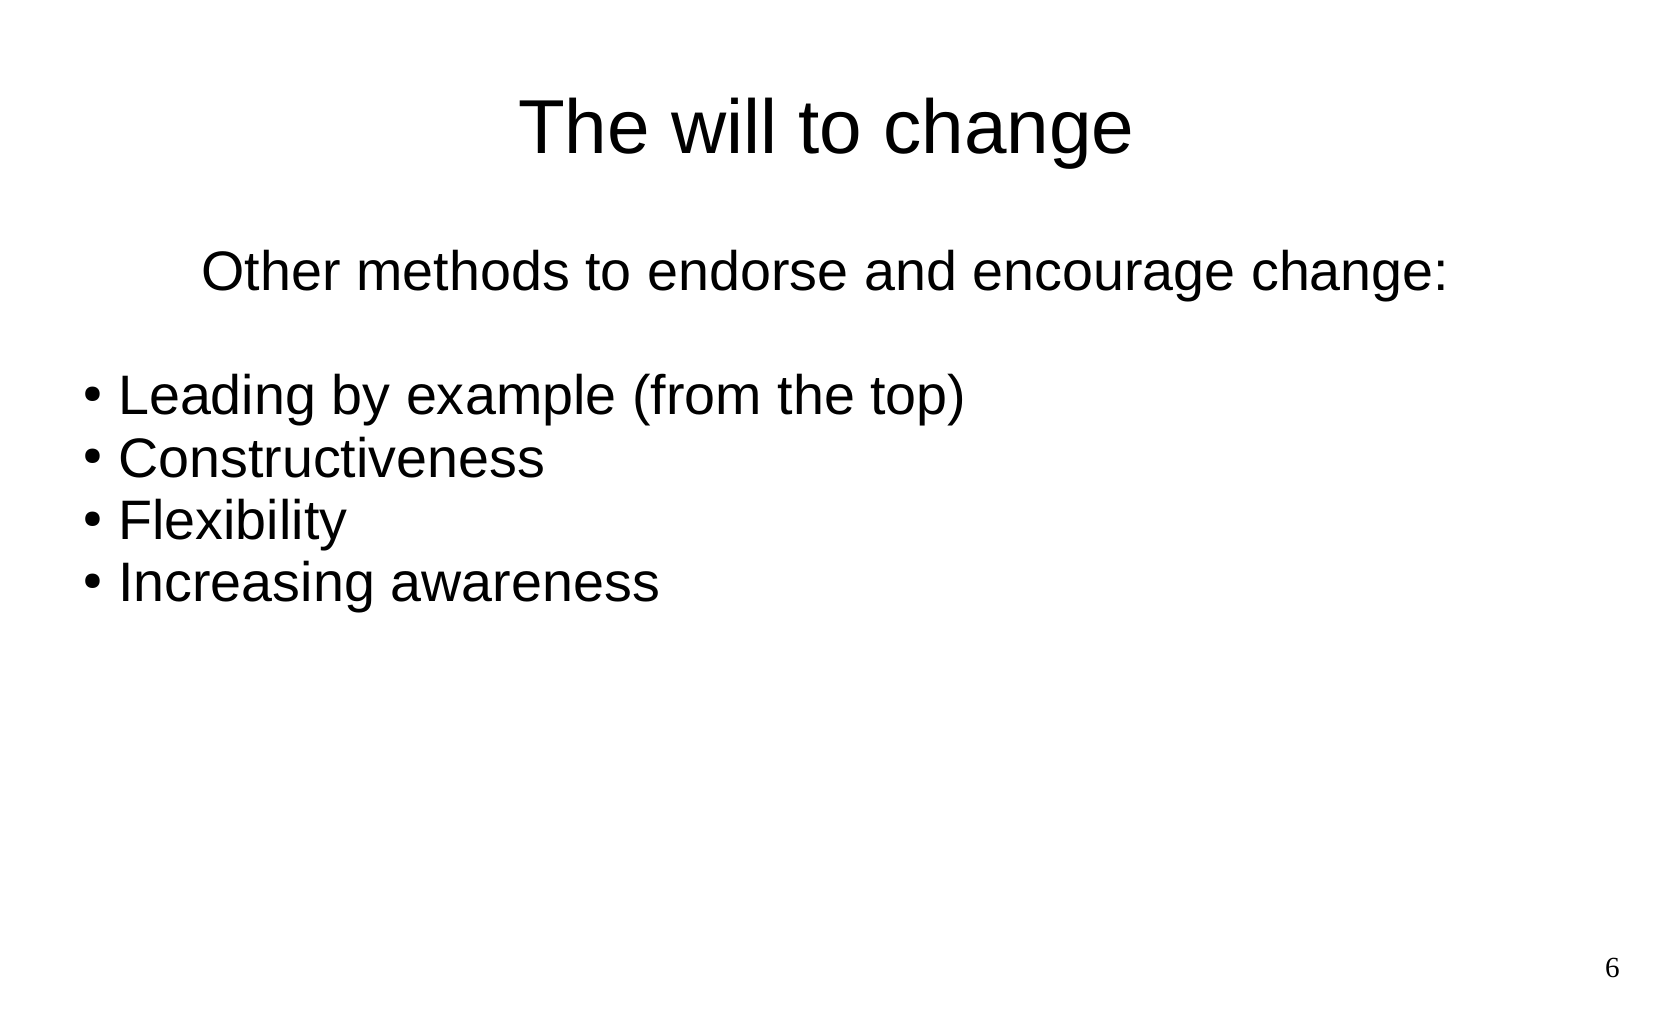

# The will to change
Other methods to endorse and encourage change:
Leading by example (from the top)
Constructiveness
Flexibility
Increasing awareness